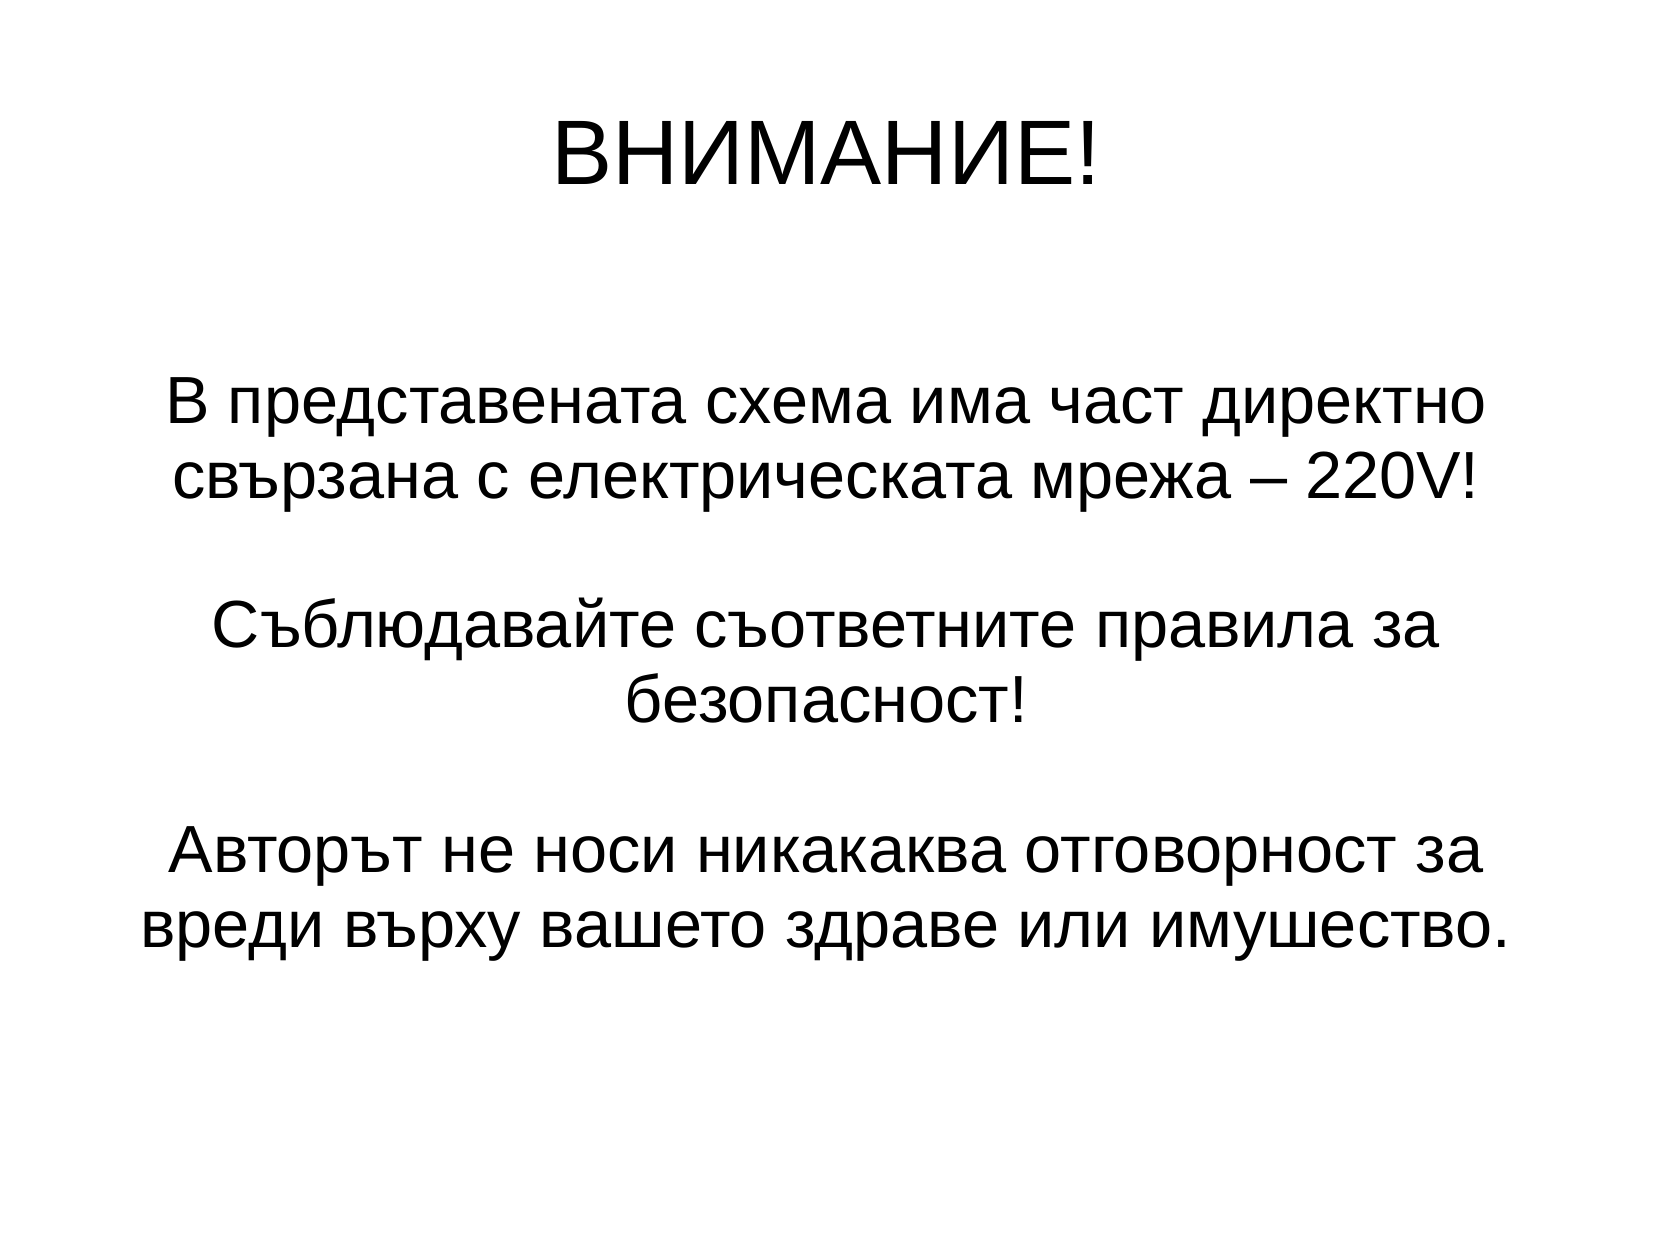

# ВНИМАНИЕ!
В представената схема има част директно свързана с електрическата мрежа – 220V!
Съблюдавайте съответните правила за безопасност!
Авторът не носи никакаква отговорност за вреди върху вашето здраве или имушество.